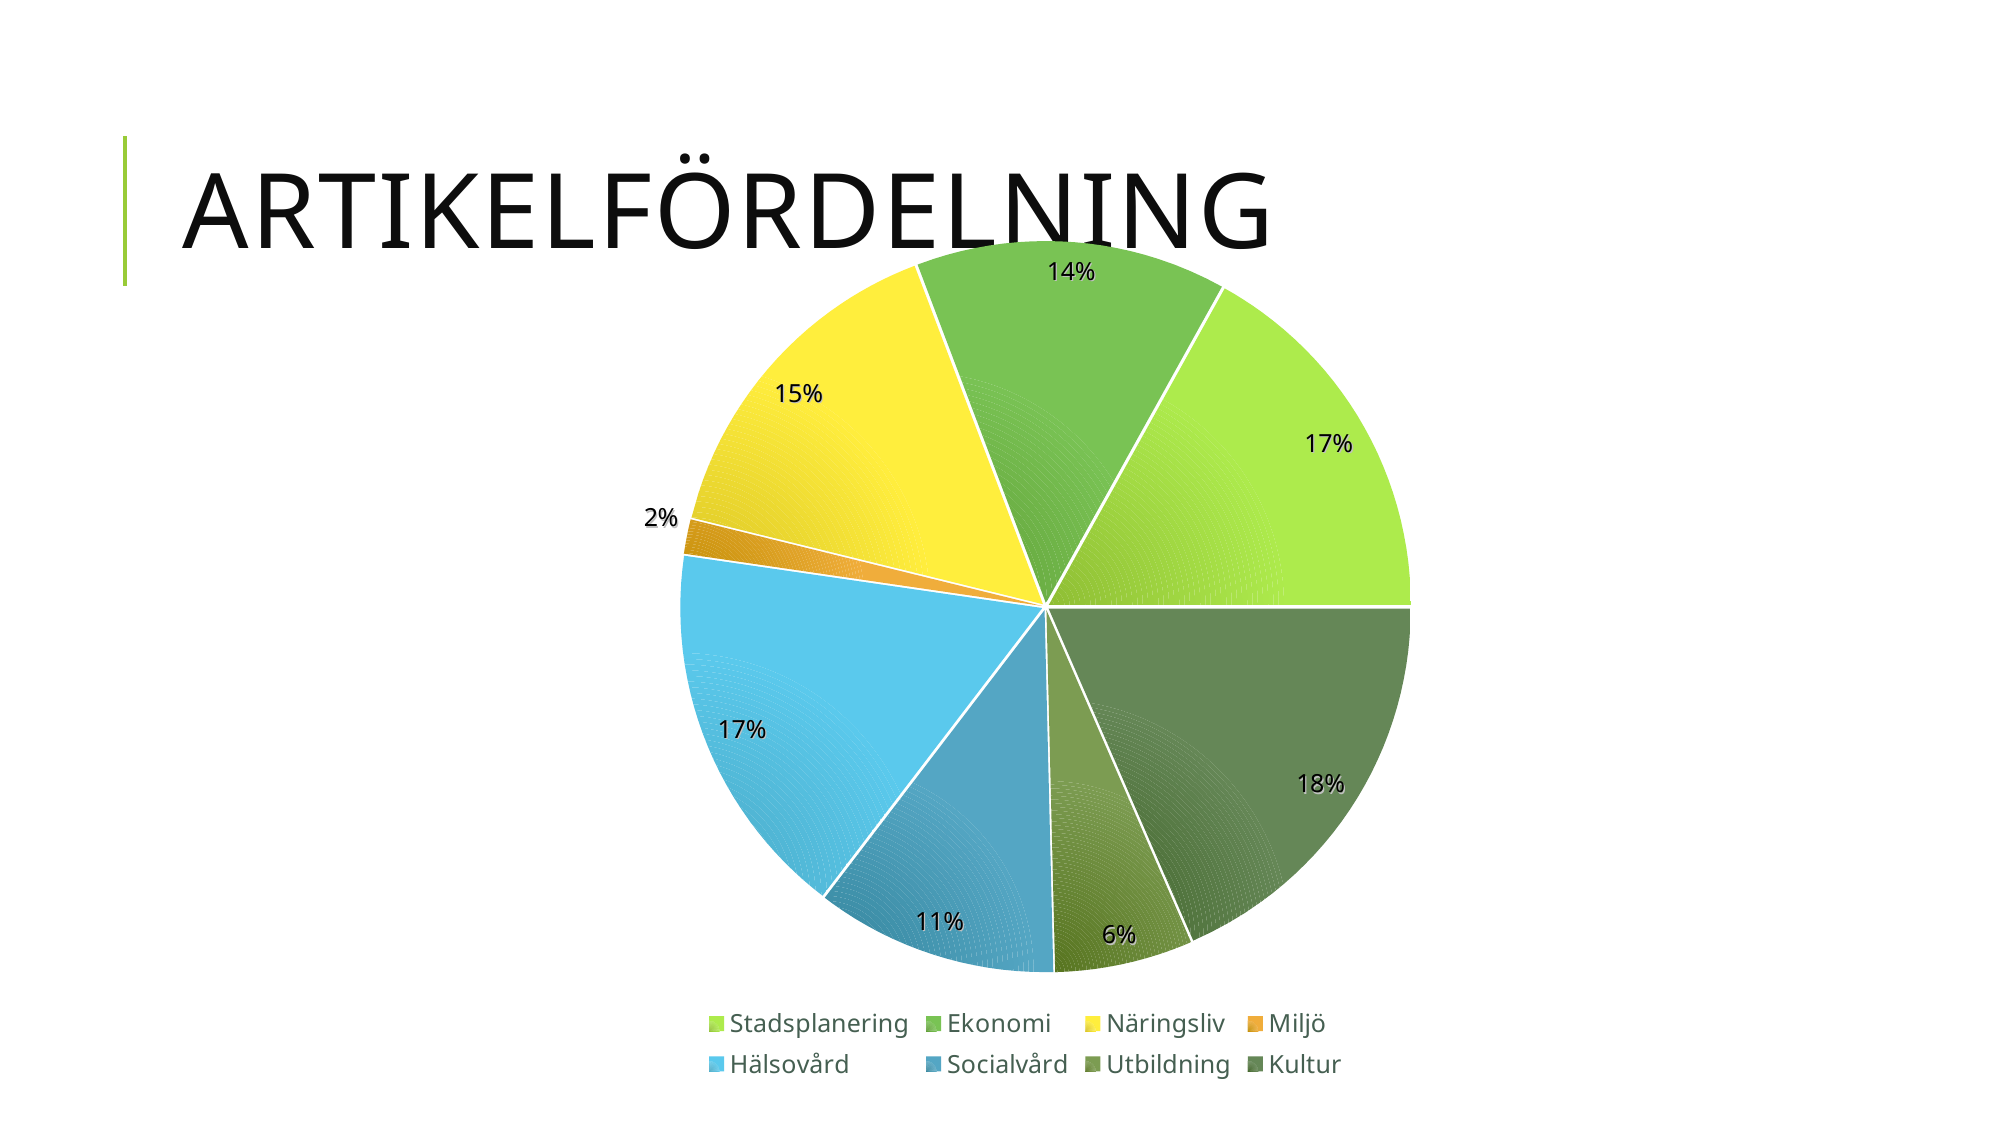

# Artikelfördelning
### Chart
| Category | Serie1 |
|---|---|
| Stadsplanering | 11.0 |
| Ekonomi | 9.0 |
| Näringsliv | 10.0 |
| Miljö | 1.0 |
| Hälsovård | 11.0 |
| Socialvård | 7.0 |
| Utbildning | 4.0 |
| Kultur | 12.0 |